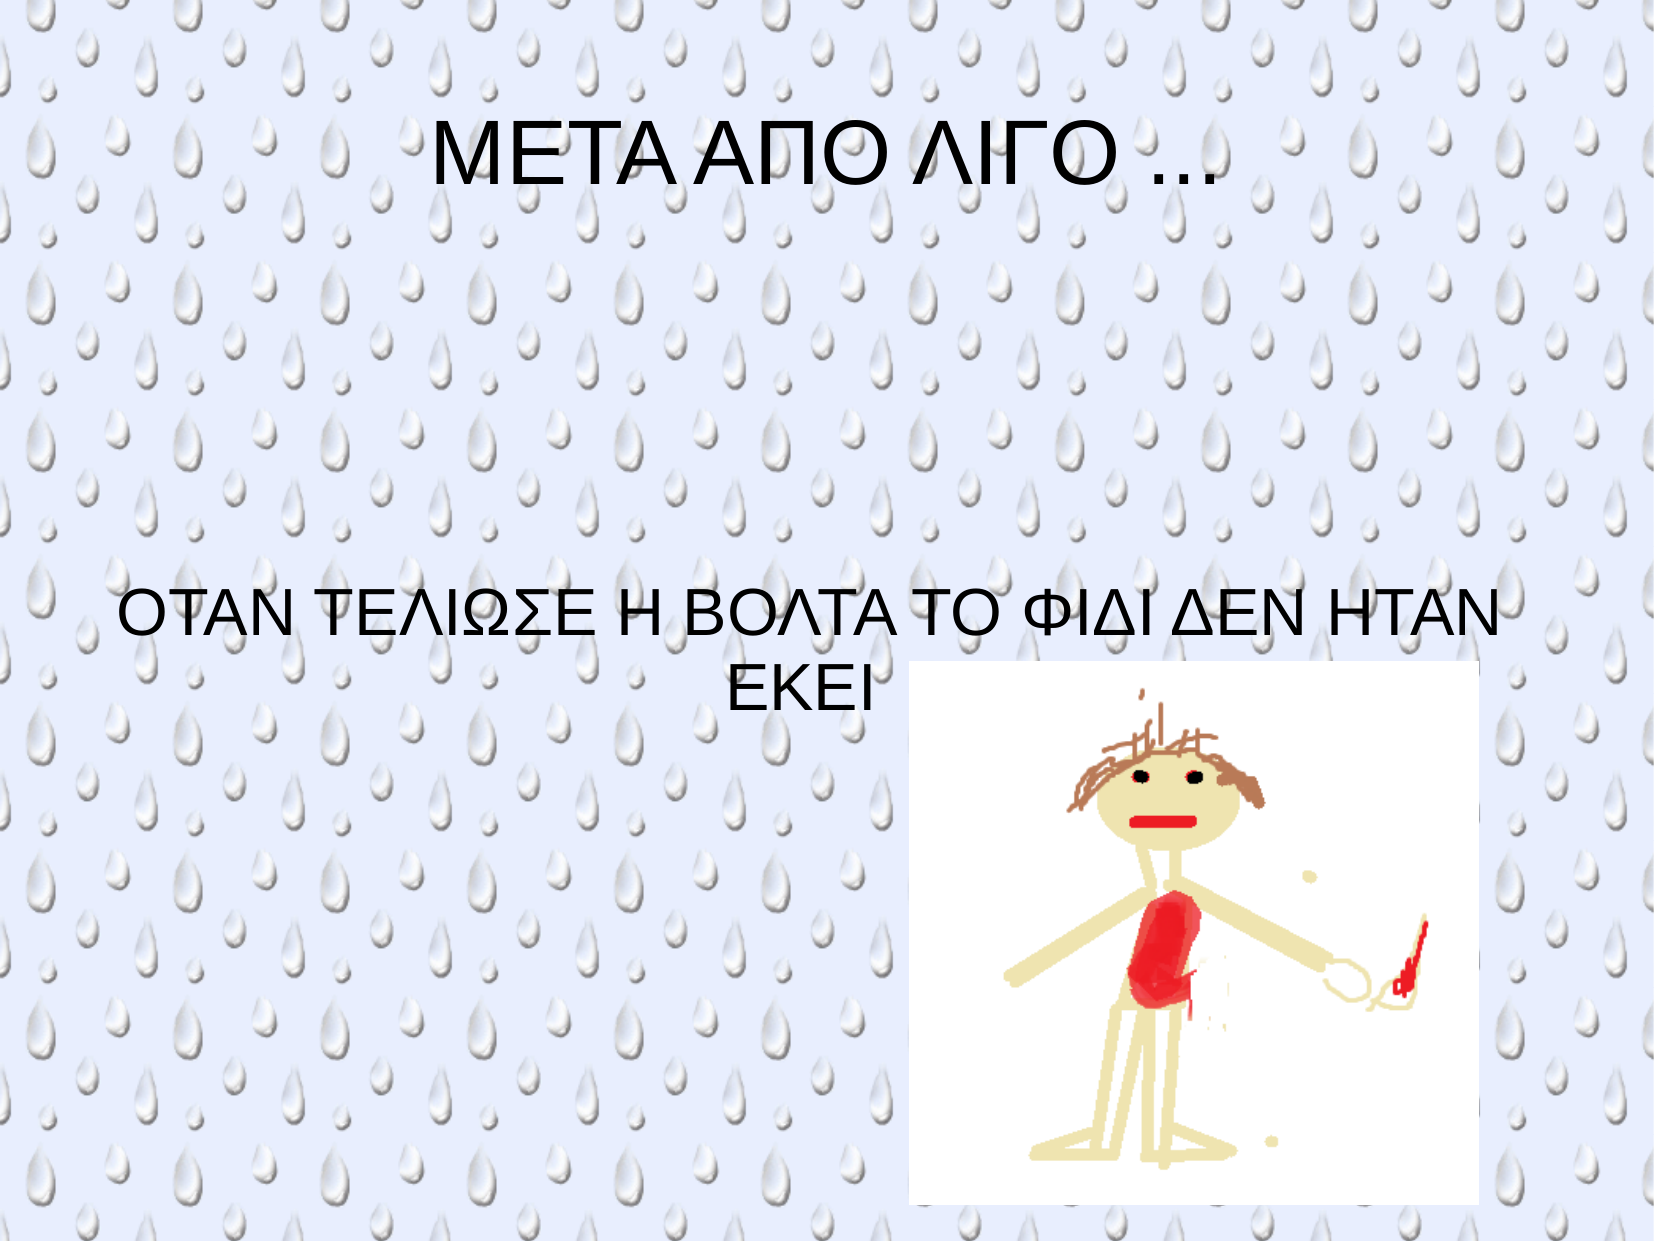

# ΜΕΤΑ ΑΠΟ ΛΙΓΟ ...
ΟΤΑΝ ΤΕΛΙΩΣΕ Η ΒΟΛΤΑ ΤΟ ΦΙΔΙ ΔΕΝ ΗΤΑΝ ΕΚΕΙ